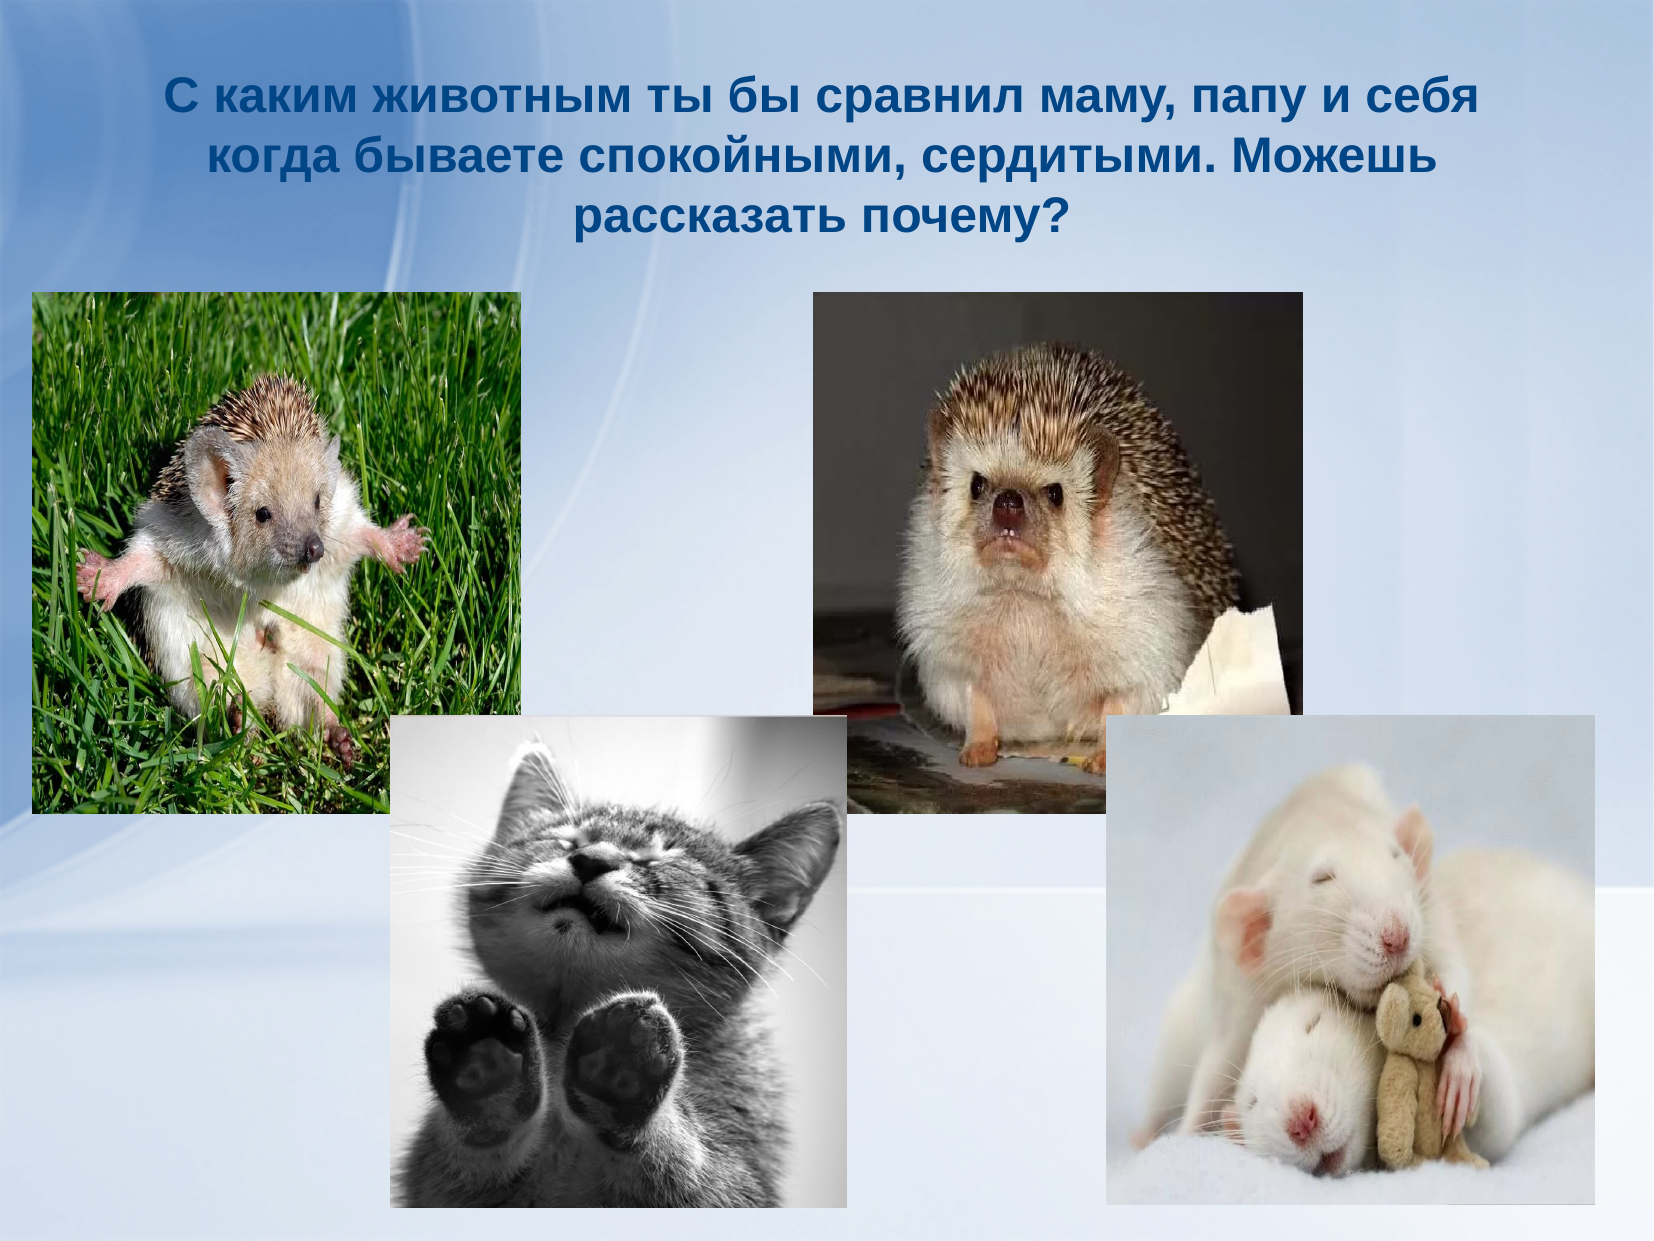

# С каким животным ты бы сравнил маму, папу и себя когда бываете спокойными, сердитыми. Можешь рассказать почему?